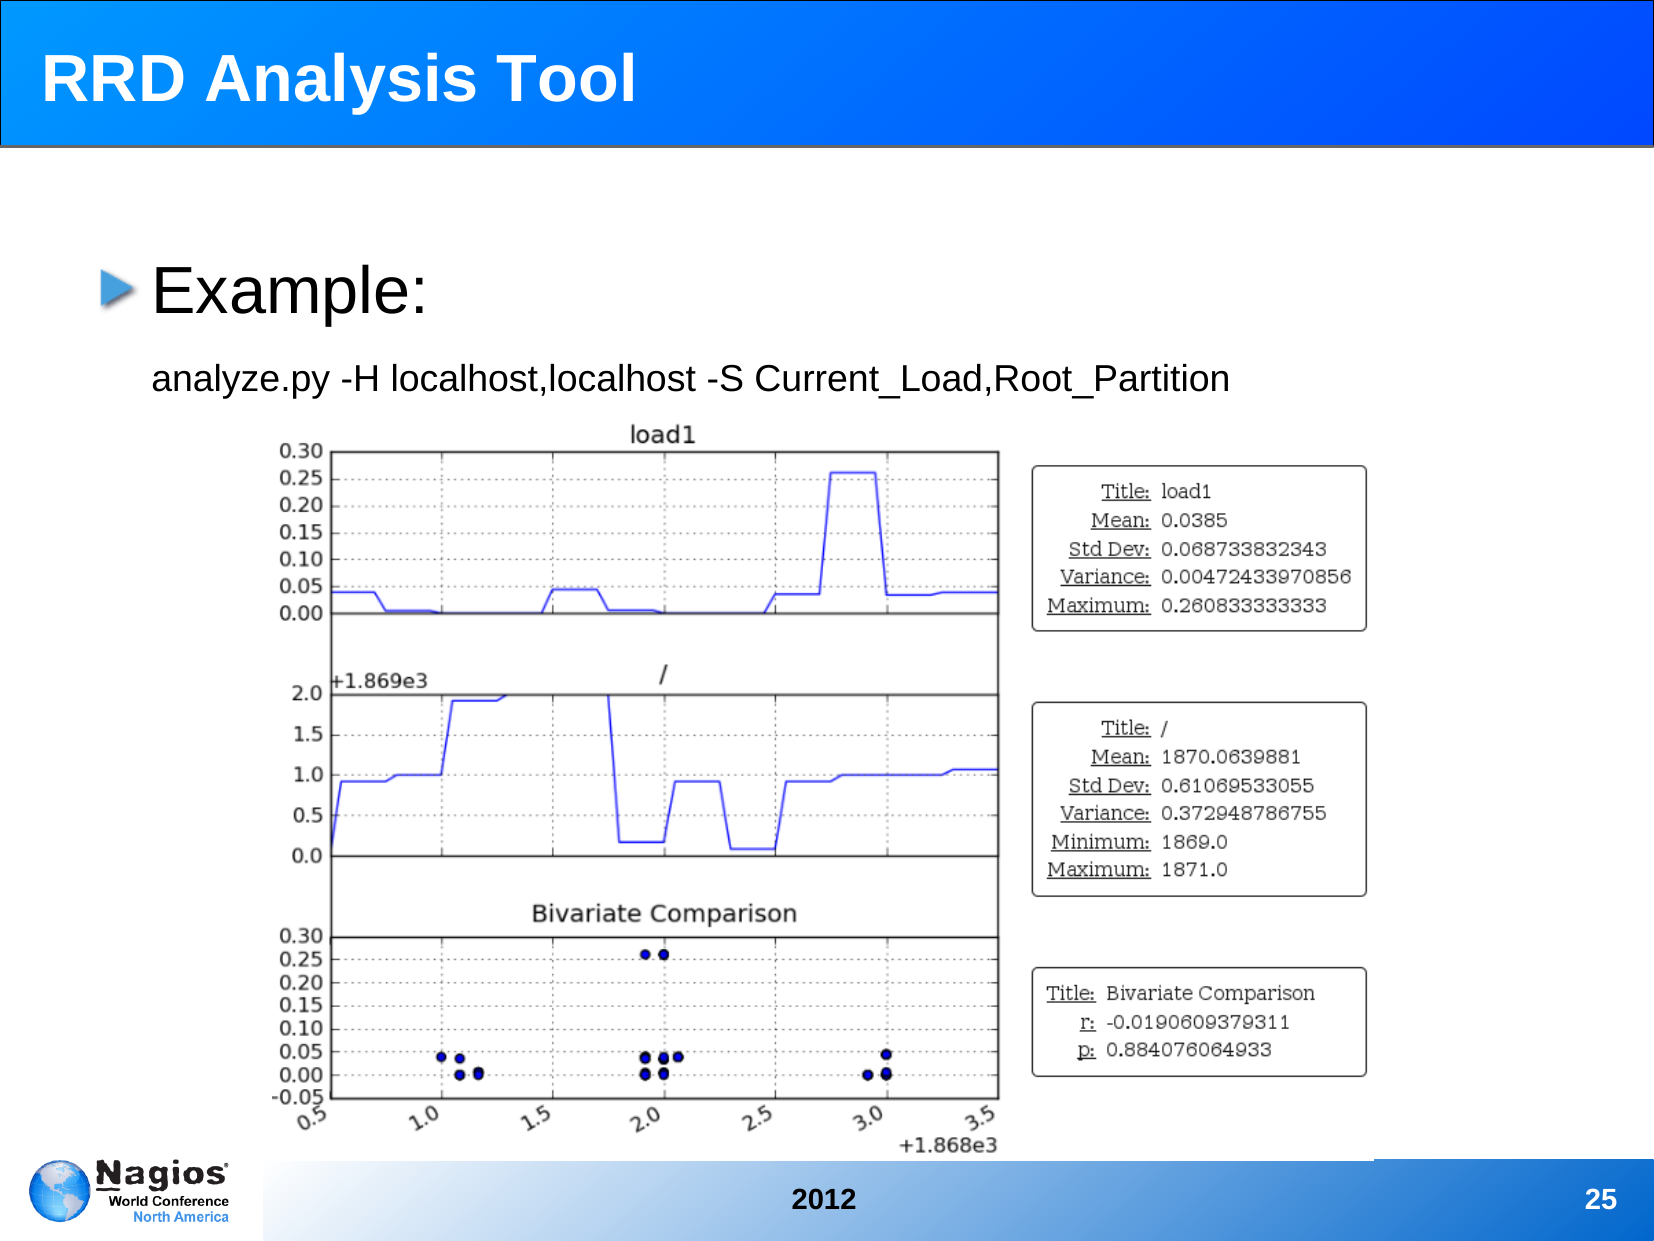

# RRD Analysis Tool
Example:
analyze.py -H localhost,localhost -S Current_Load,Root_Partition
2011
25